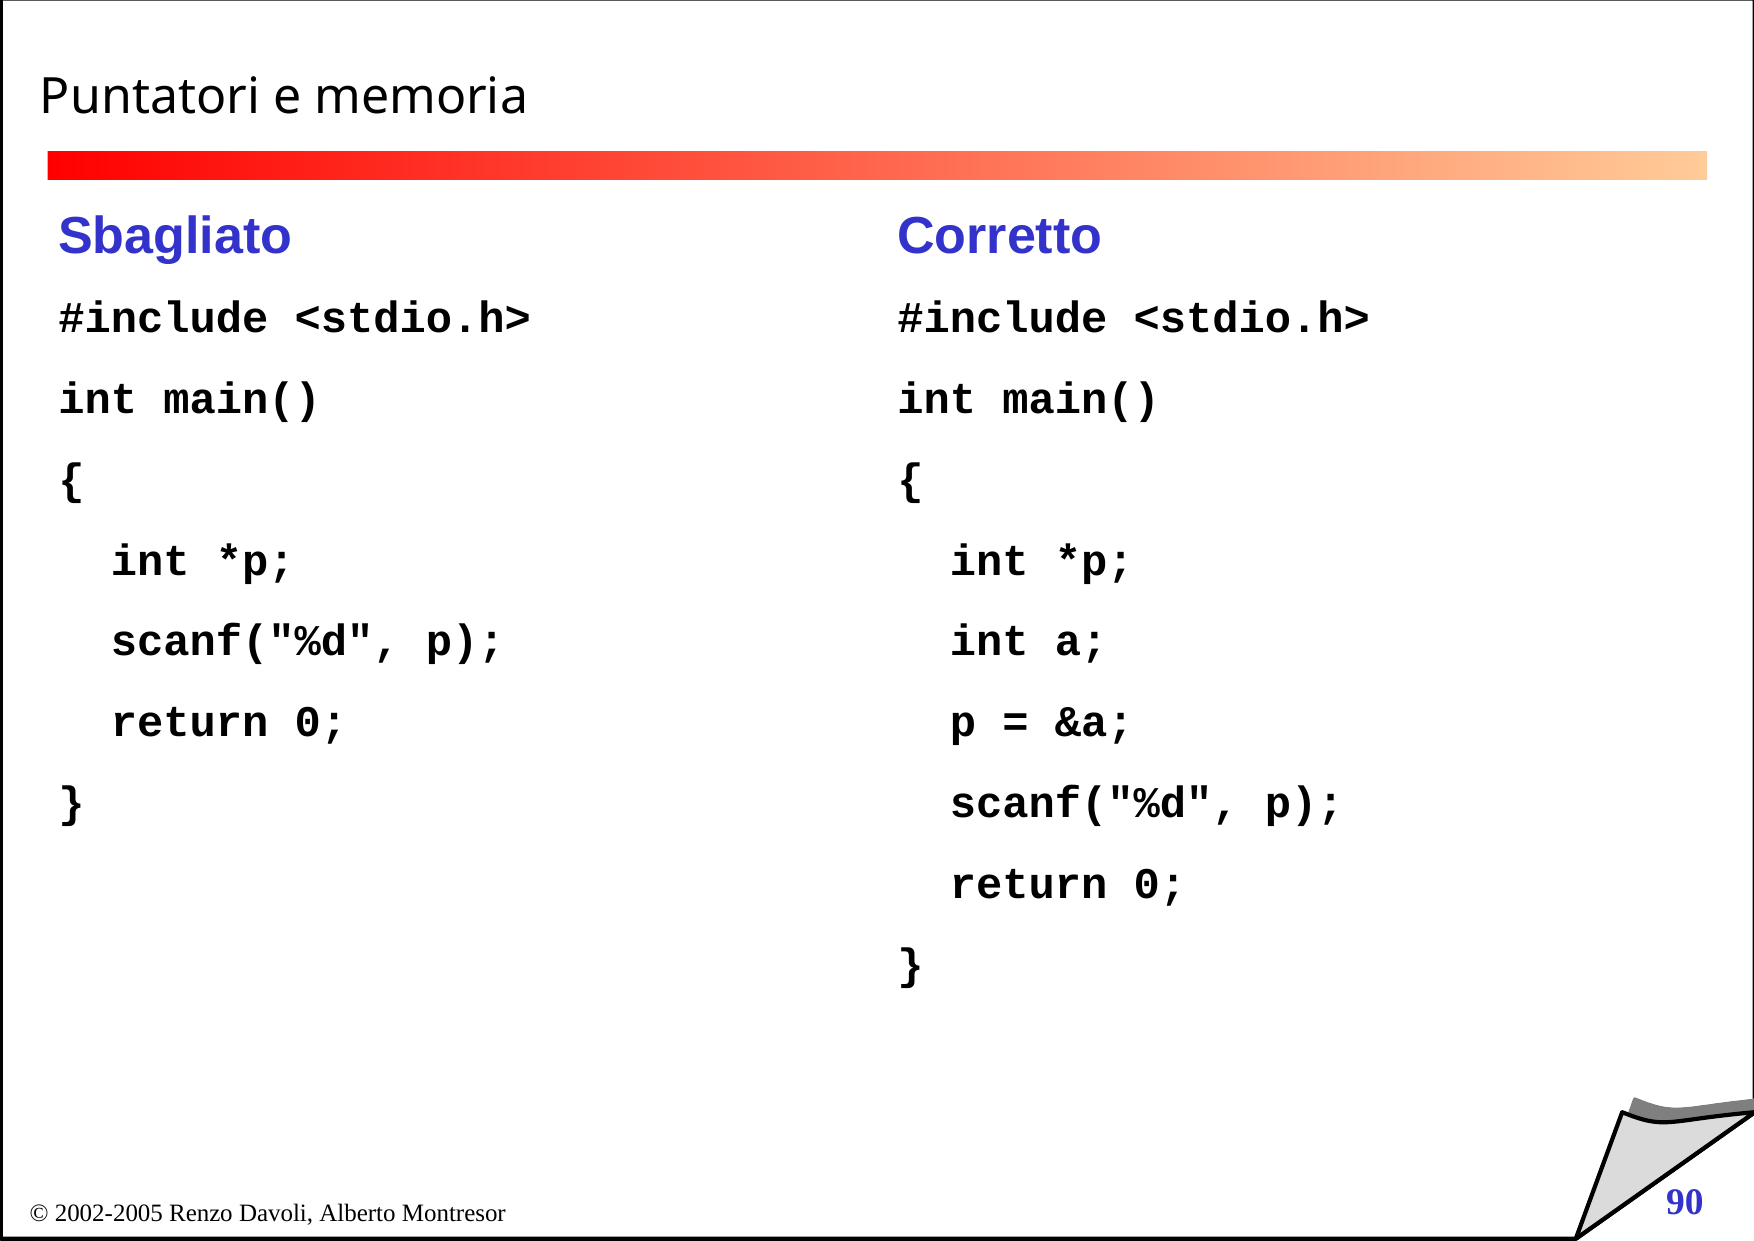

# Puntatori e memoria
Sbagliato
#include <stdio.h>
int main()
{
 int *p;
 scanf("%d", p);
 return 0;
}
Corretto
#include <stdio.h>
int main()
{
 int *p;
 int a;
 p = &a;
 scanf("%d", p);
 return 0;
}